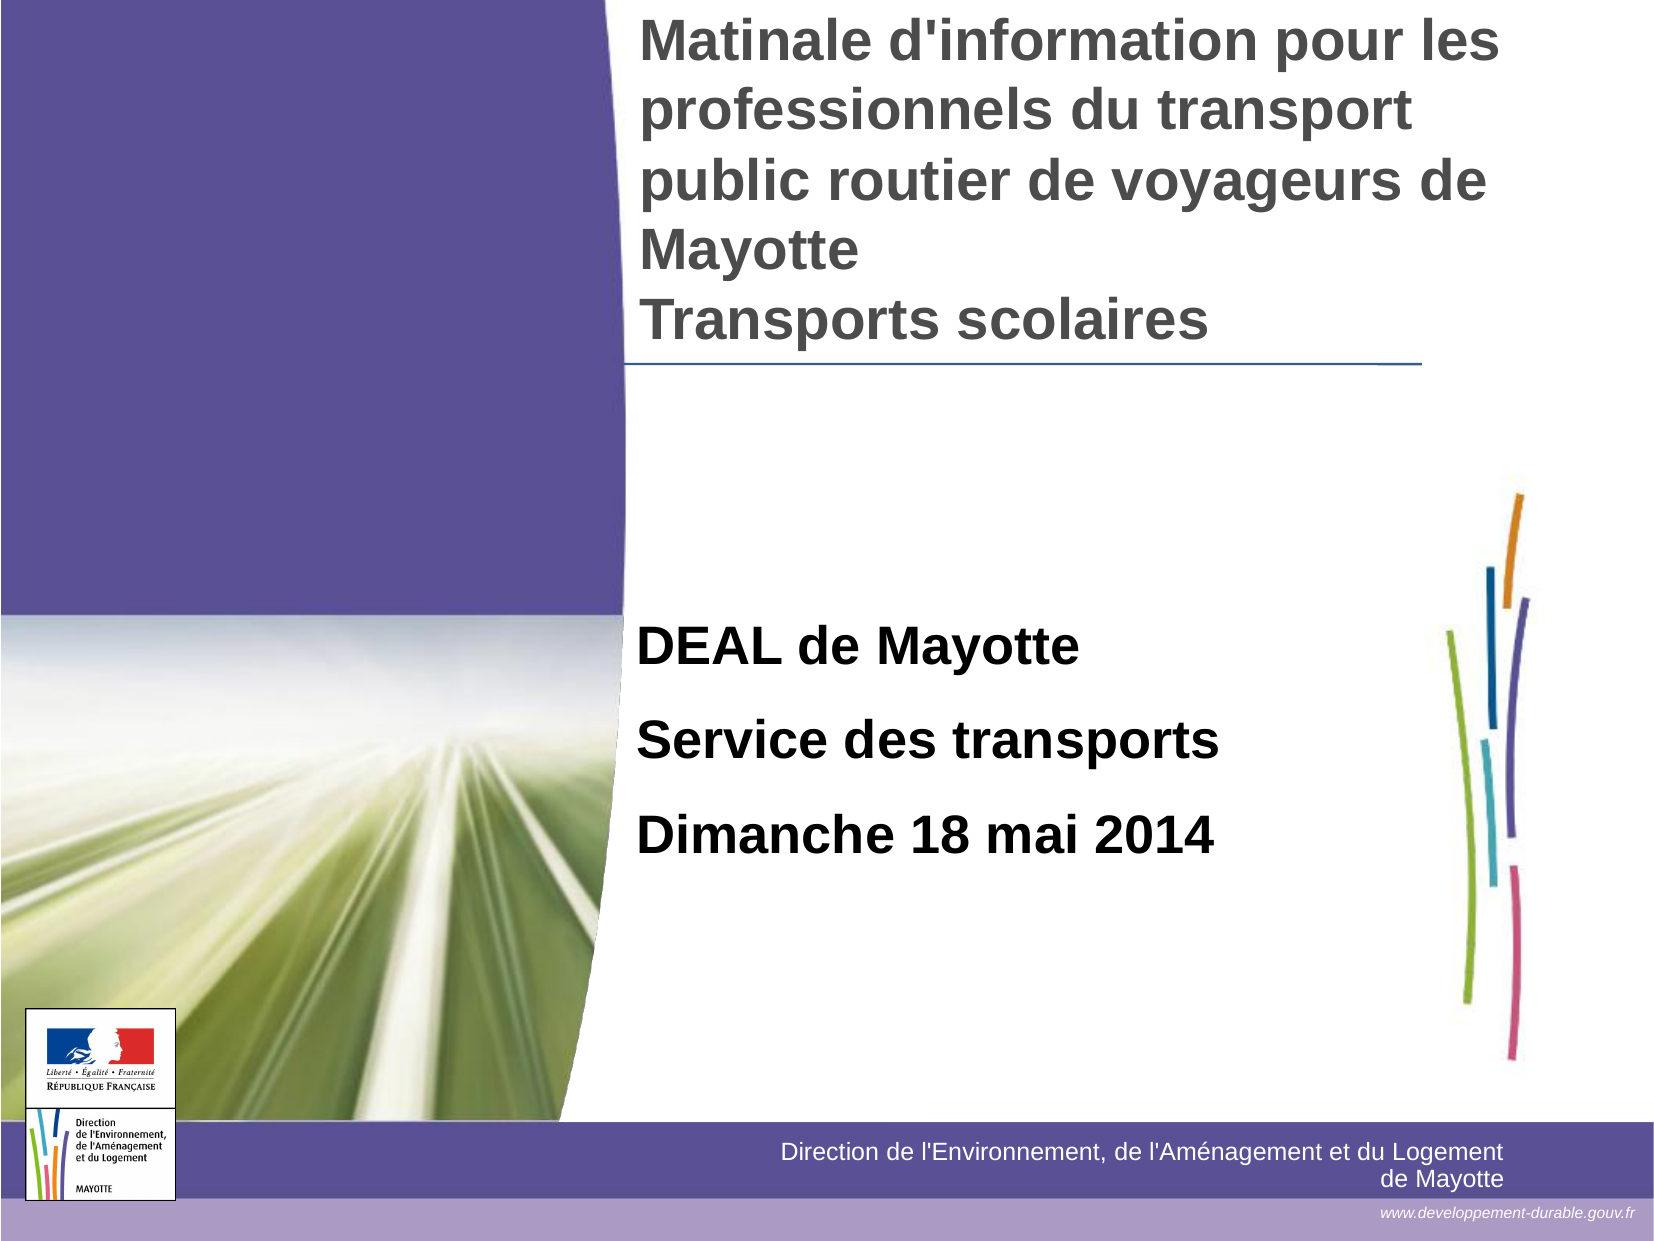

# Matinale d'information pour les professionnels du transport public routier de voyageurs de Mayotte Transports scolaires
DEAL de Mayotte
Service des transports
Dimanche 18 mai 2014